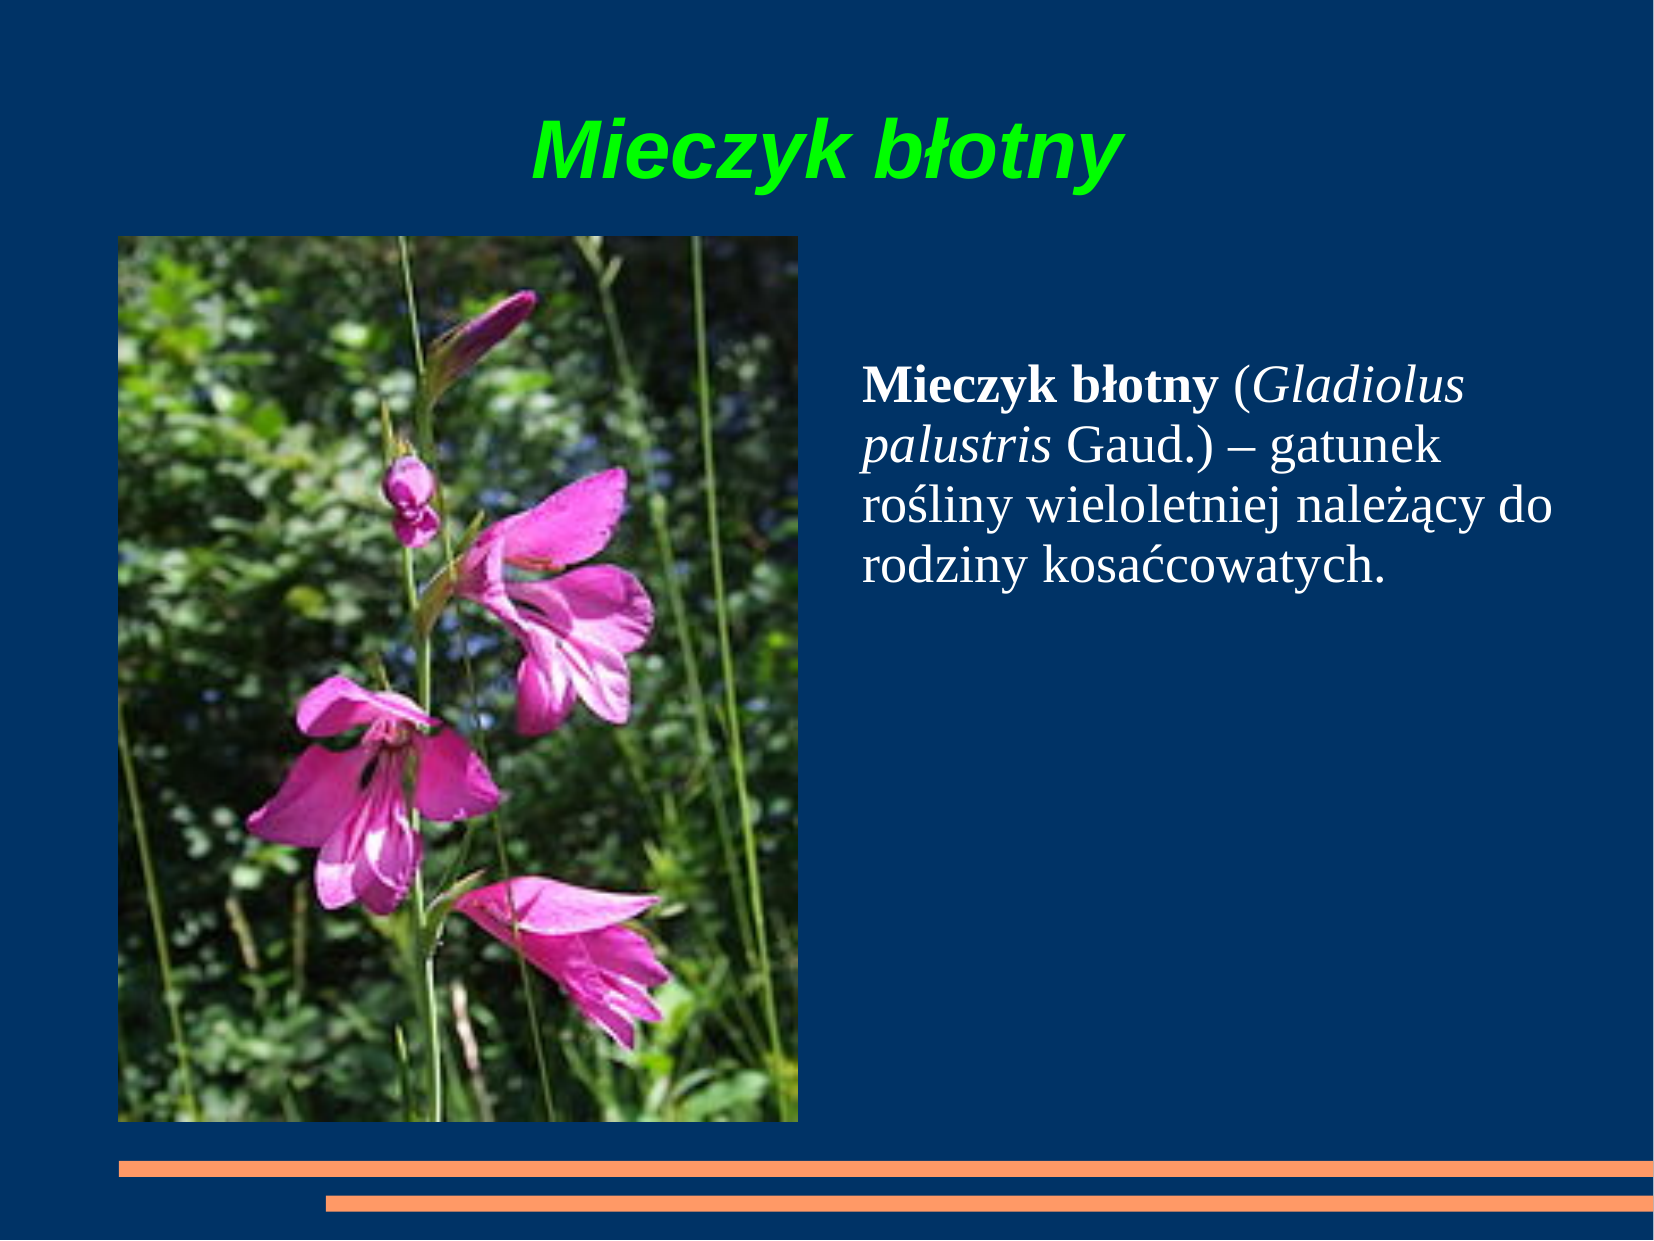

# Mieczyk błotny
Mieczyk błotny (Gladiolus palustris Gaud.) – gatunek rośliny wieloletniej należący do rodziny kosaćcowatych.